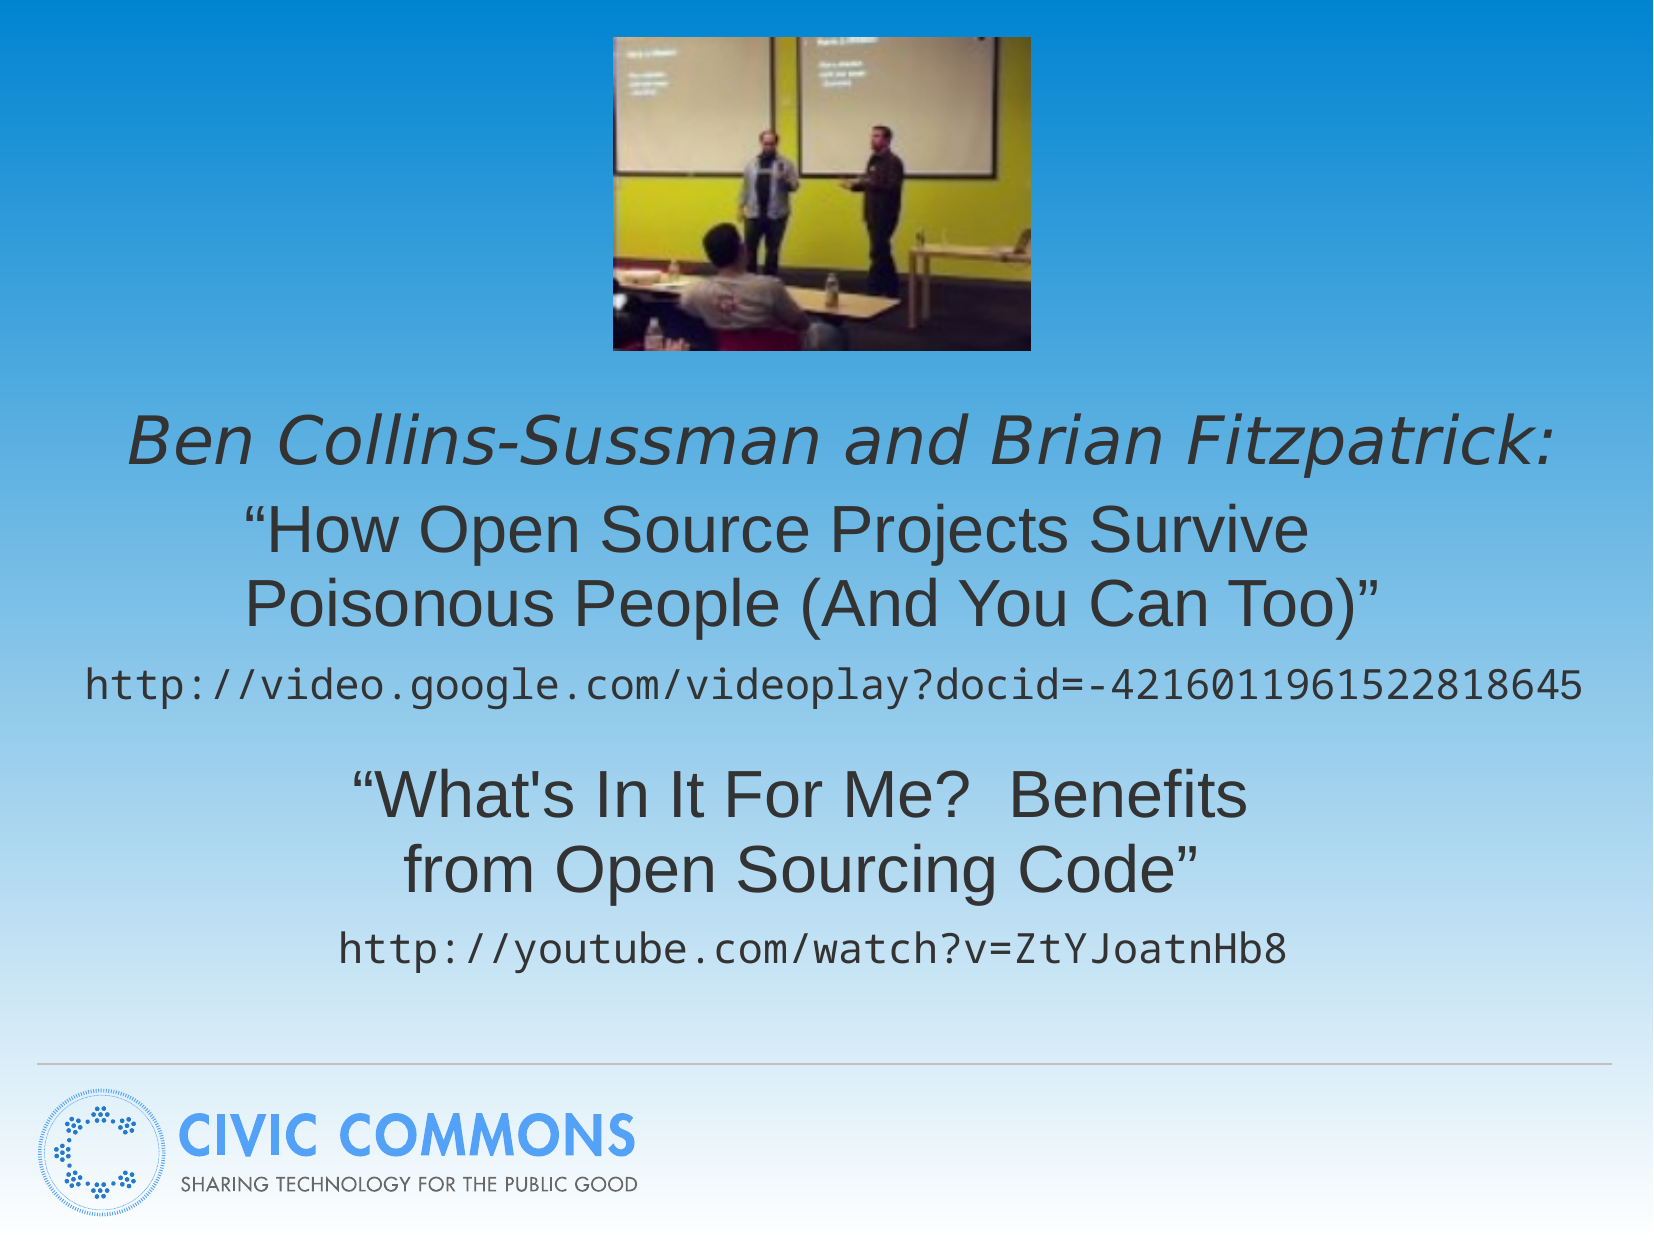

Ben Collins-Sussman and Brian Fitzpatrick:
“How Open Source Projects Survive
Poisonous People (And You Can Too)”
http://video.google.com/videoplay?docid=-4216011961522818645
“What's In It For Me? Benefits
from Open Sourcing Code”
http://youtube.com/watch?v=ZtYJoatnHb8